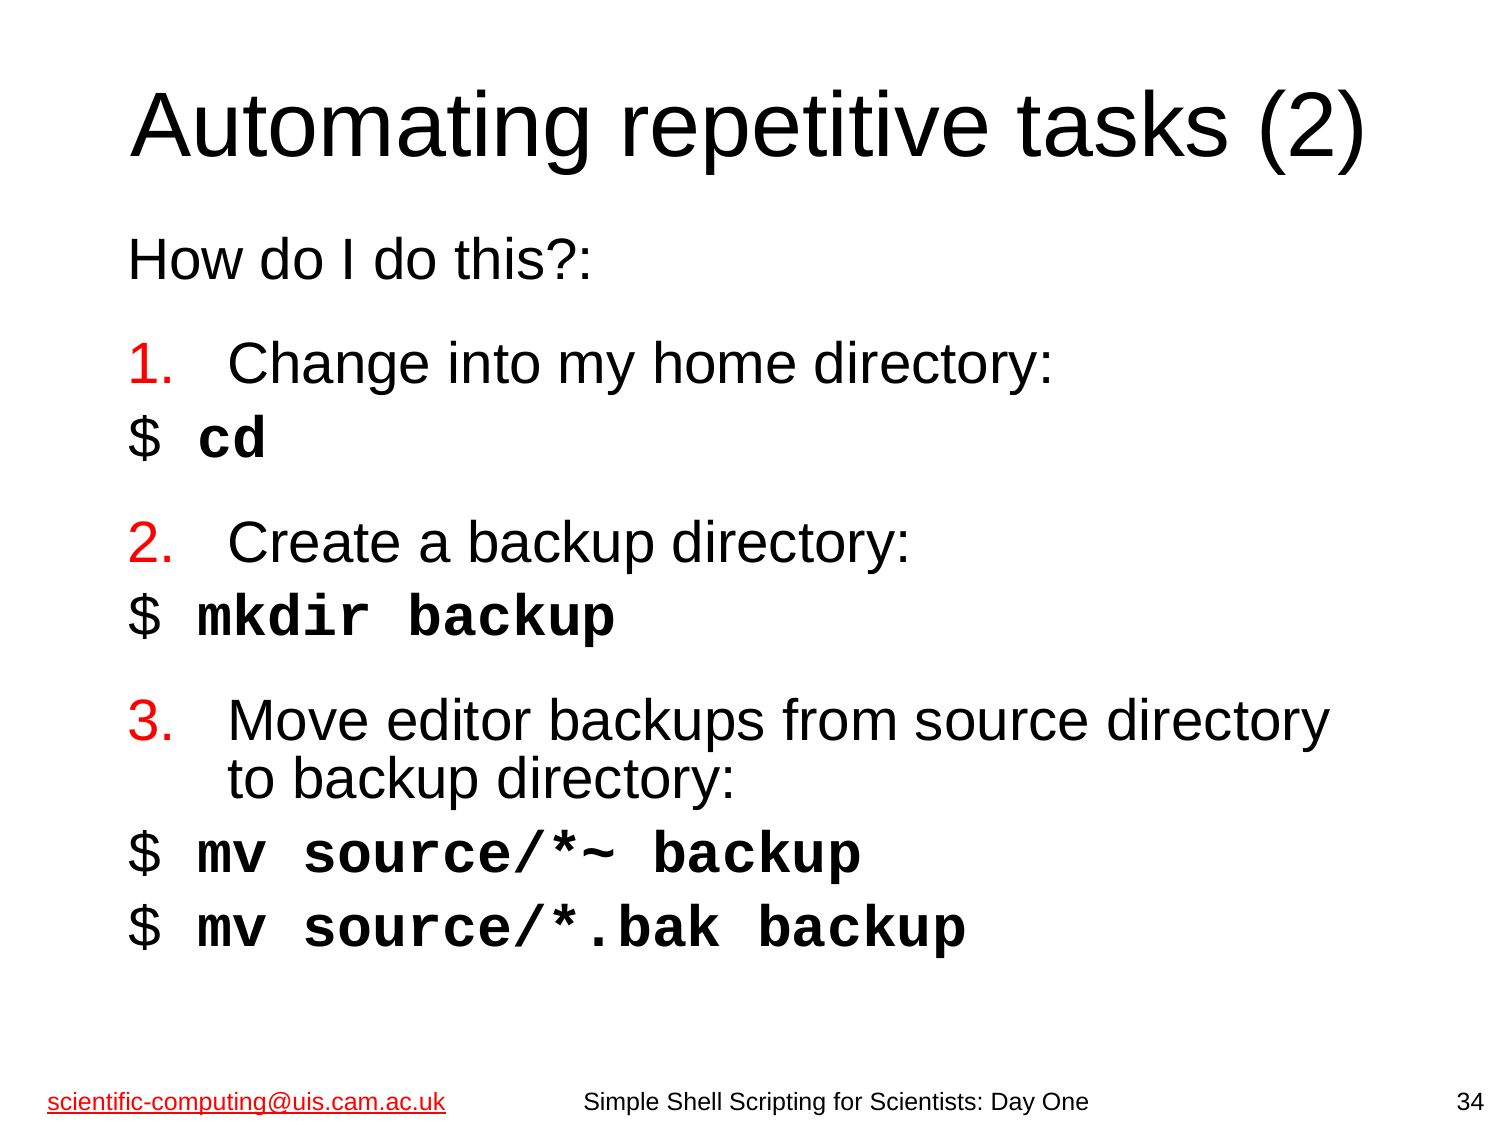

# Automating repetitive tasks (2)
How do I do this?:
1.	Change into my home directory:
$ cd
2.	Create a backup directory:
$ mkdir backup
3.	Move editor backups from source directory to backup directory:
$ mv source/*~ backup
$ mv source/*.bak backup
escience-support@ucs.cam.ac.uk	Simple Shell Scripting for Scientists: Day One
34